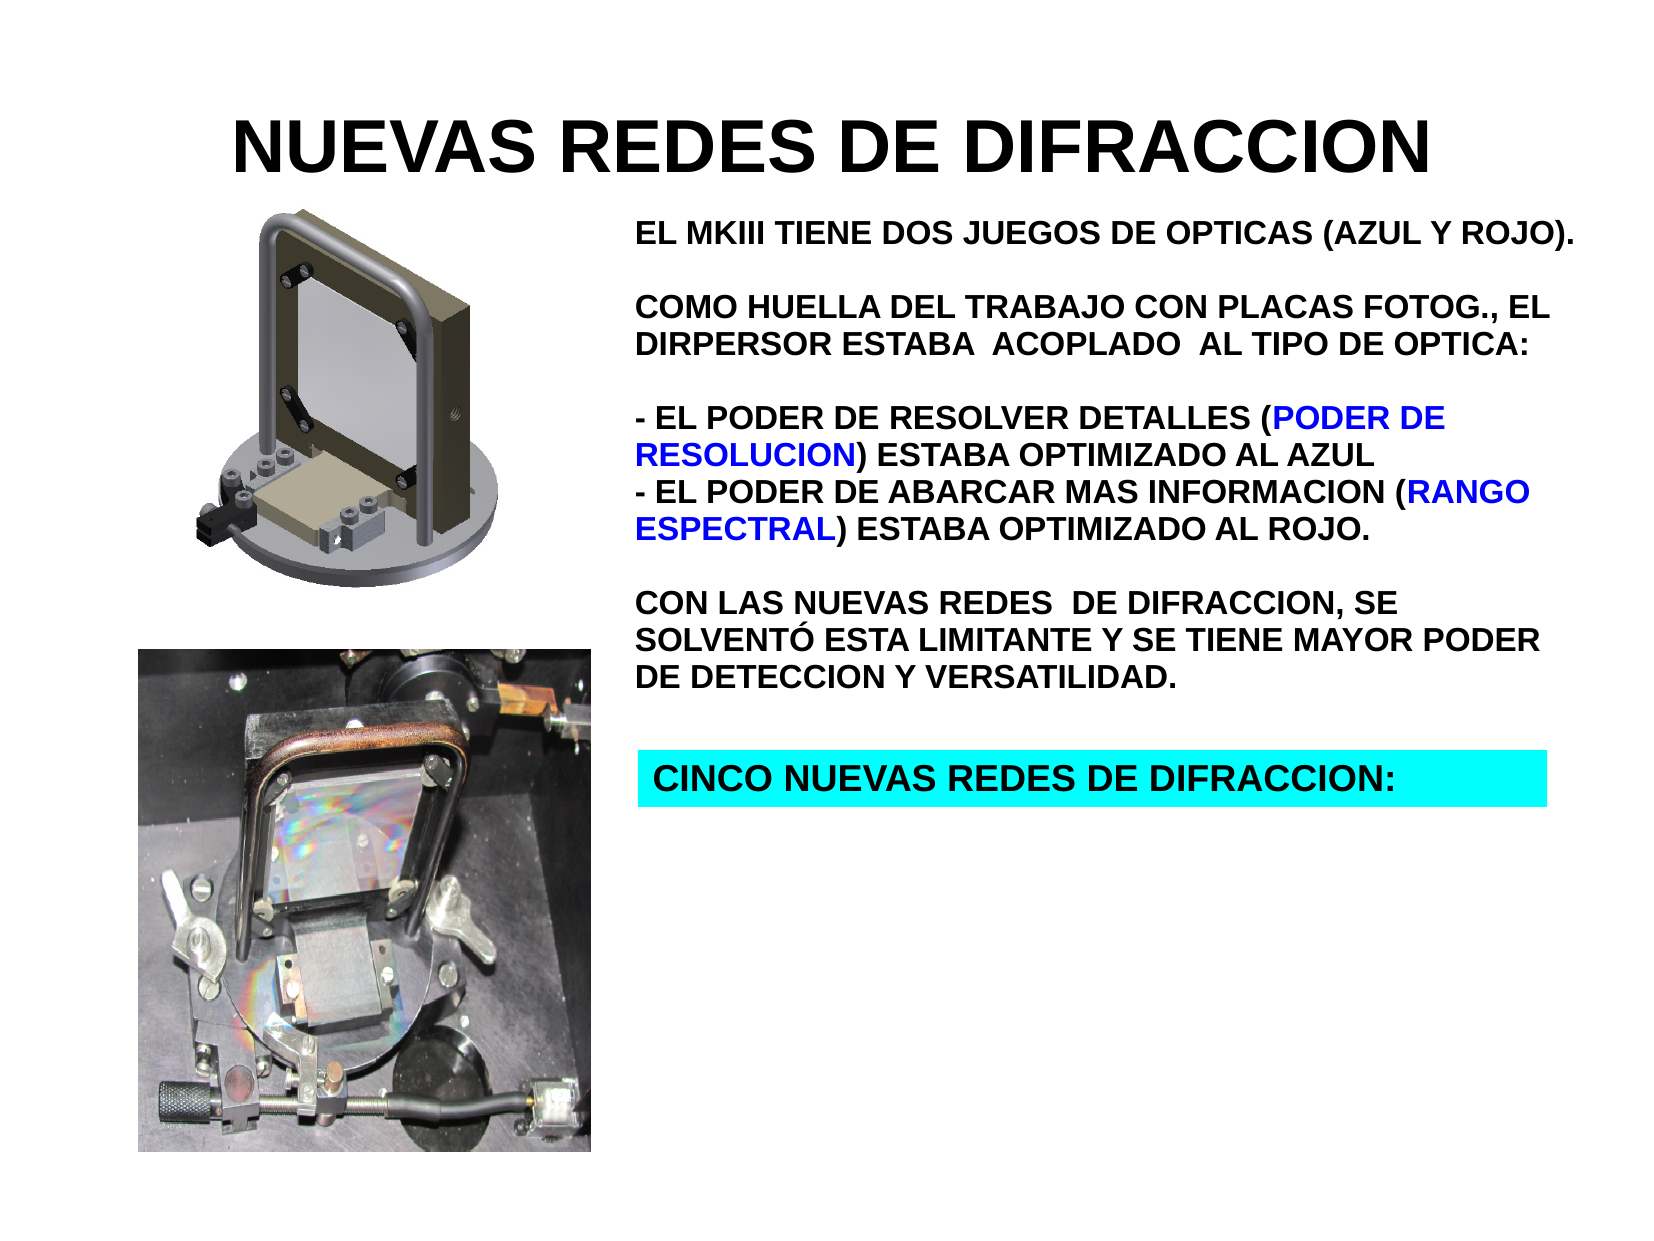

# NUEVAS REDES DE DIFRACCION
EL MKIII TIENE DOS JUEGOS DE OPTICAS (AZUL Y ROJO).
COMO HUELLA DEL TRABAJO CON PLACAS FOTOG., EL DIRPERSOR ESTABA ACOPLADO AL TIPO DE OPTICA:
- EL PODER DE RESOLVER DETALLES (PODER DE RESOLUCION) ESTABA OPTIMIZADO AL AZUL
- EL PODER DE ABARCAR MAS INFORMACION (RANGO ESPECTRAL) ESTABA OPTIMIZADO AL ROJO.
CON LAS NUEVAS REDES DE DIFRACCION, SE SOLVENTÓ ESTA LIMITANTE Y SE TIENE MAYOR PODER DE DETECCION Y VERSATILIDAD.
CINCO NUEVAS REDES DE DIFRACCION: